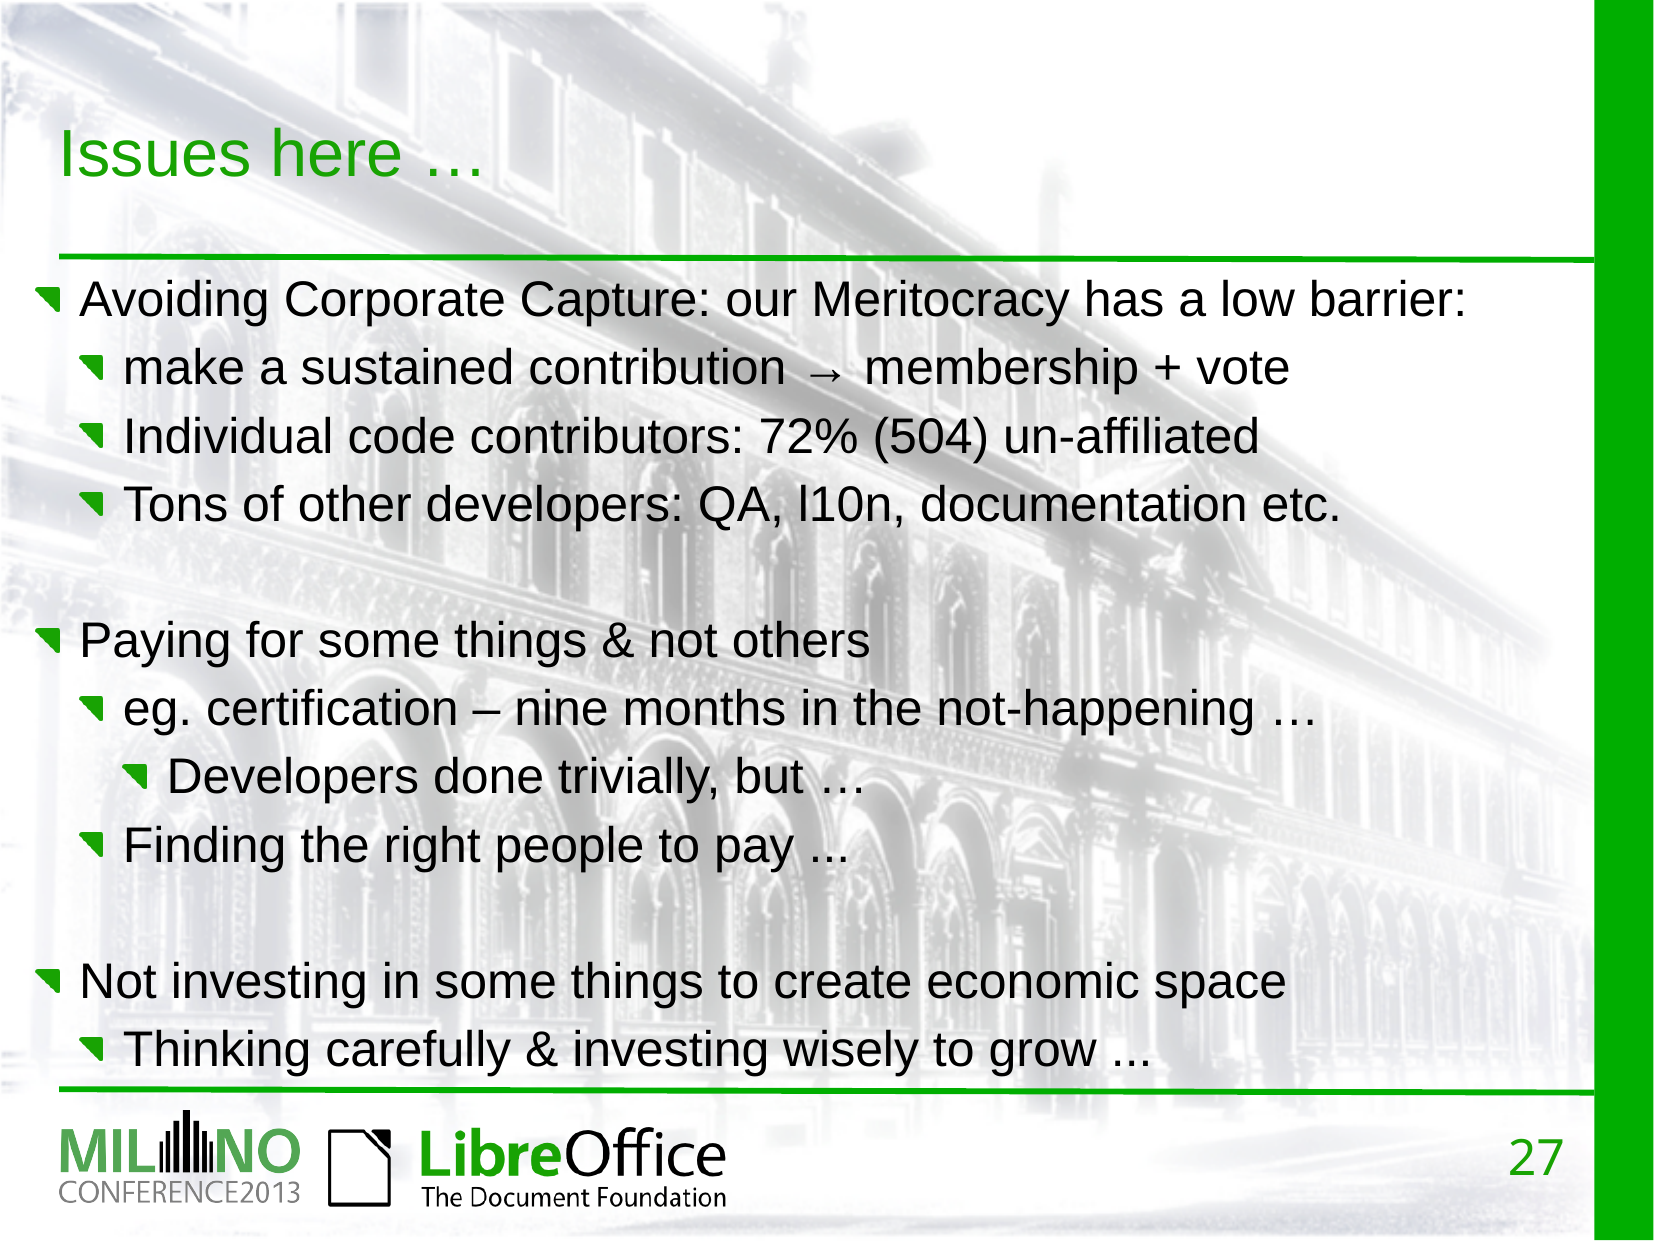

# Issues here …
Avoiding Corporate Capture: our Meritocracy has a low barrier:
make a sustained contribution → membership + vote
Individual code contributors: 72% (504) un-affiliated
Tons of other developers: QA, l10n, documentation etc.
Paying for some things & not others
eg. certification – nine months in the not-happening …
Developers done trivially, but …
Finding the right people to pay ...
Not investing in some things to create economic space
Thinking carefully & investing wisely to grow ...
27